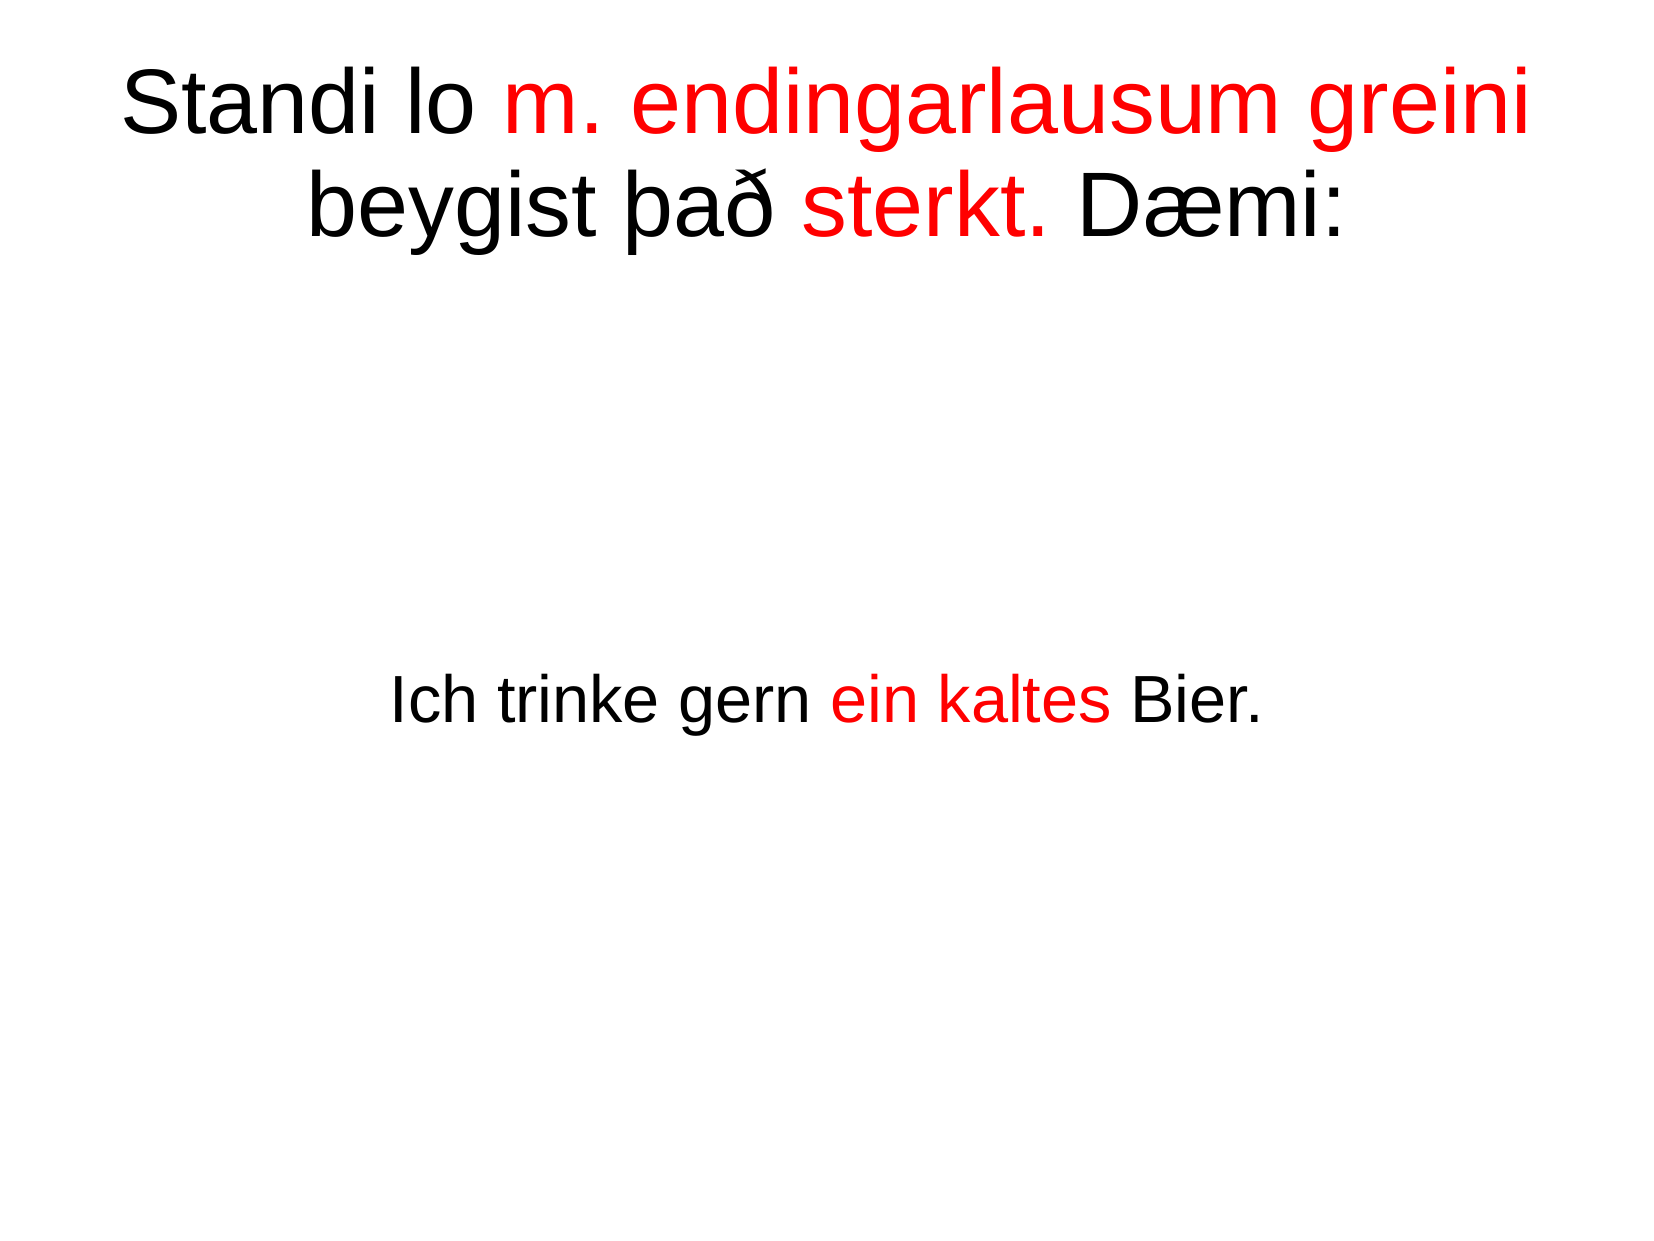

# Standi lo m. endingarlausum greini beygist það sterkt. Dæmi:
Ich trinke gern ein kaltes Bier.